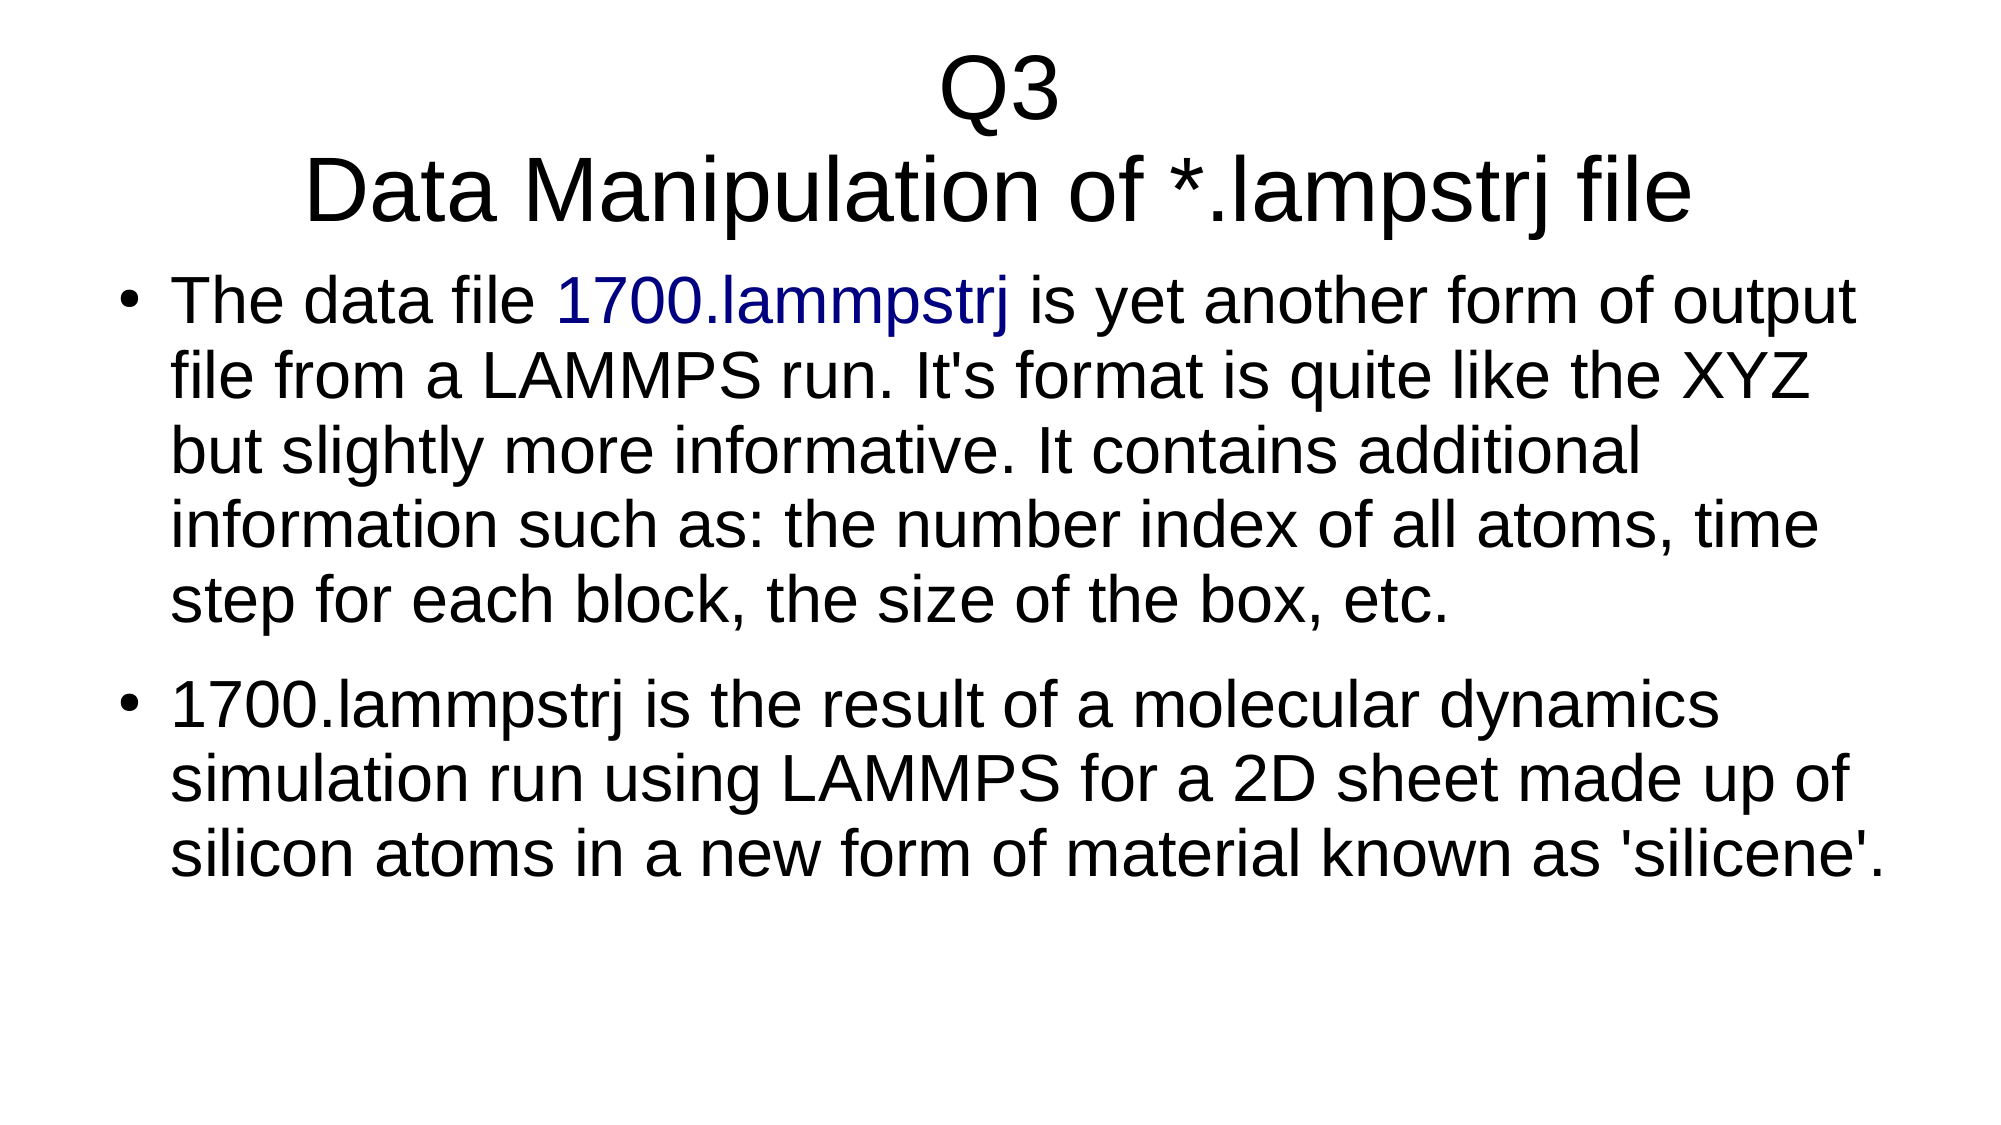

# Q3 Data Manipulation of *.lampstrj file
The data file 1700.lammpstrj is yet another form of output file from a LAMMPS run. It's format is quite like the XYZ but slightly more informative. It contains additional information such as: the number index of all atoms, time step for each block, the size of the box, etc.
1700.lammpstrj is the result of a molecular dynamics simulation run using LAMMPS for a 2D sheet made up of silicon atoms in a new form of material known as 'silicene'.